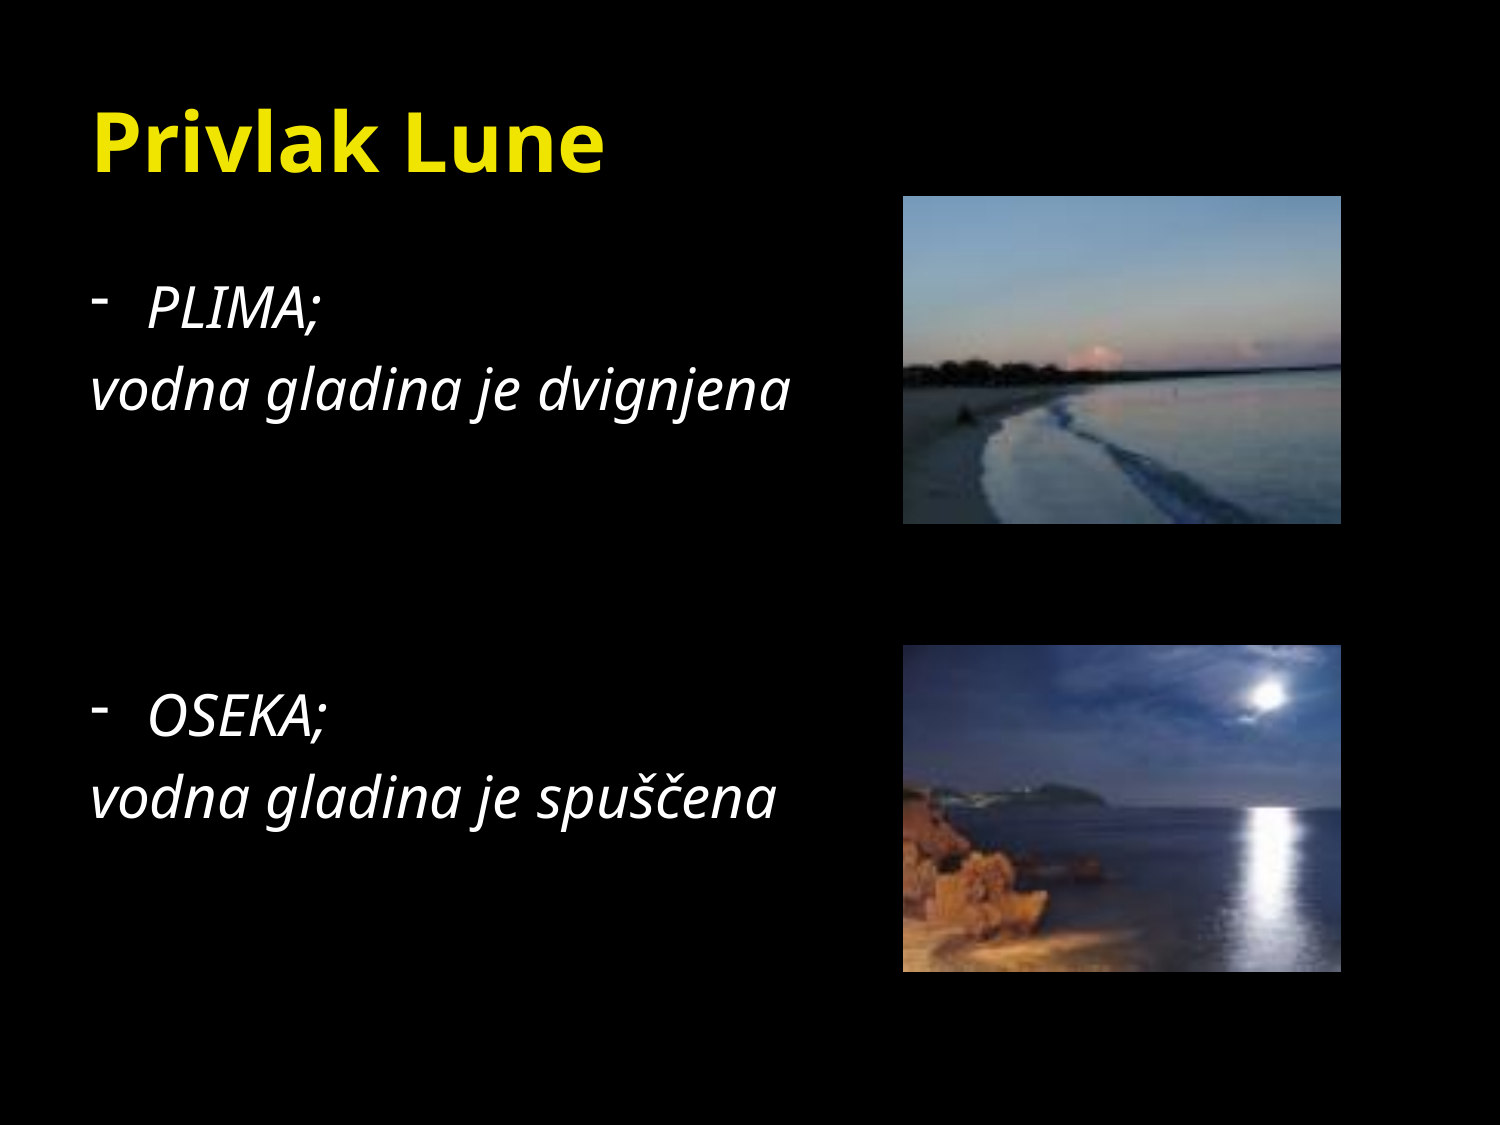

# Privlak Lune
PLIMA;
vodna gladina je dvignjena
OSEKA;
vodna gladina je spuščena